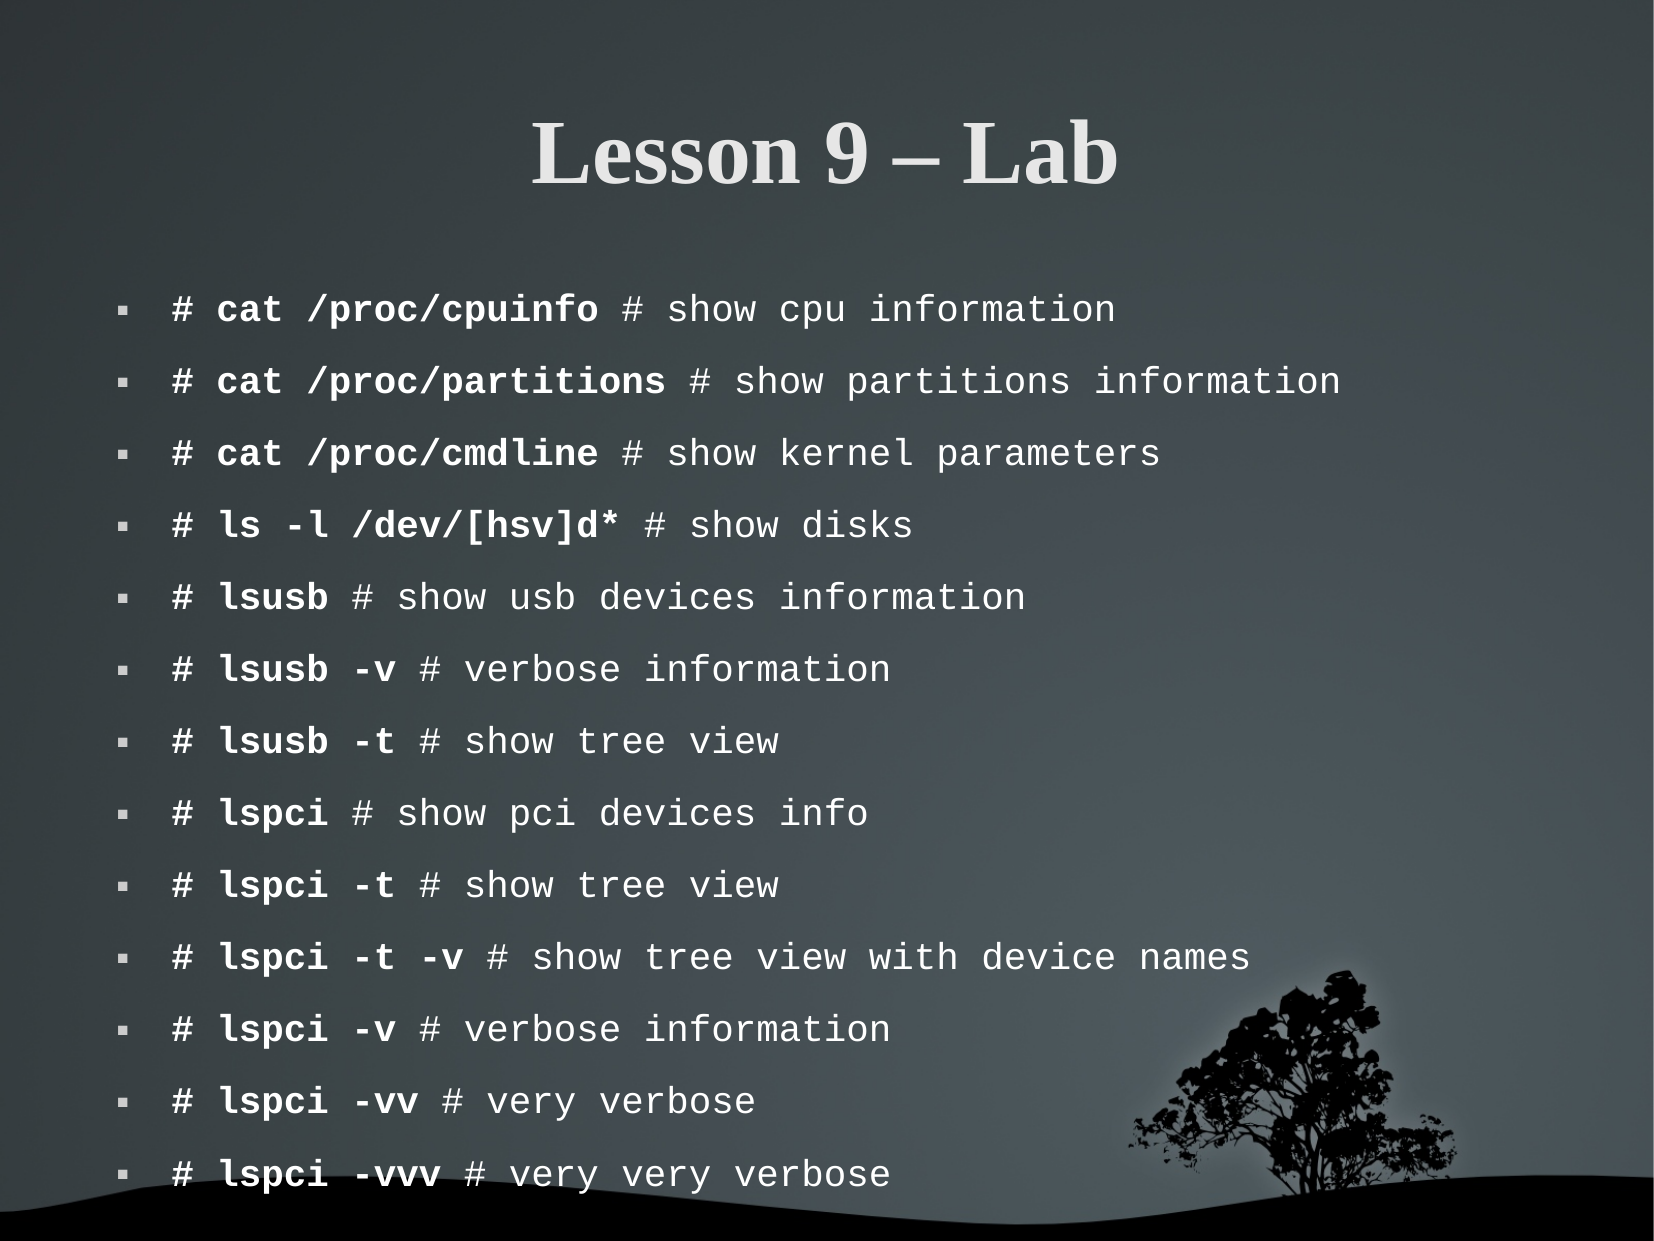

Lesson 9 – Lab
# # cat /proc/cpuinfo # show cpu information
# cat /proc/partitions # show partitions information
# cat /proc/cmdline # show kernel parameters
# ls -l /dev/[hsv]d* # show disks
# lsusb # show usb devices information
# lsusb -v # verbose information
# lsusb -t # show tree view
# lspci # show pci devices info
# lspci -t # show tree view
# lspci -t -v # show tree view with device names
# lspci -v # verbose information
# lspci -vv # very verbose
# lspci -vvv # very very verbose